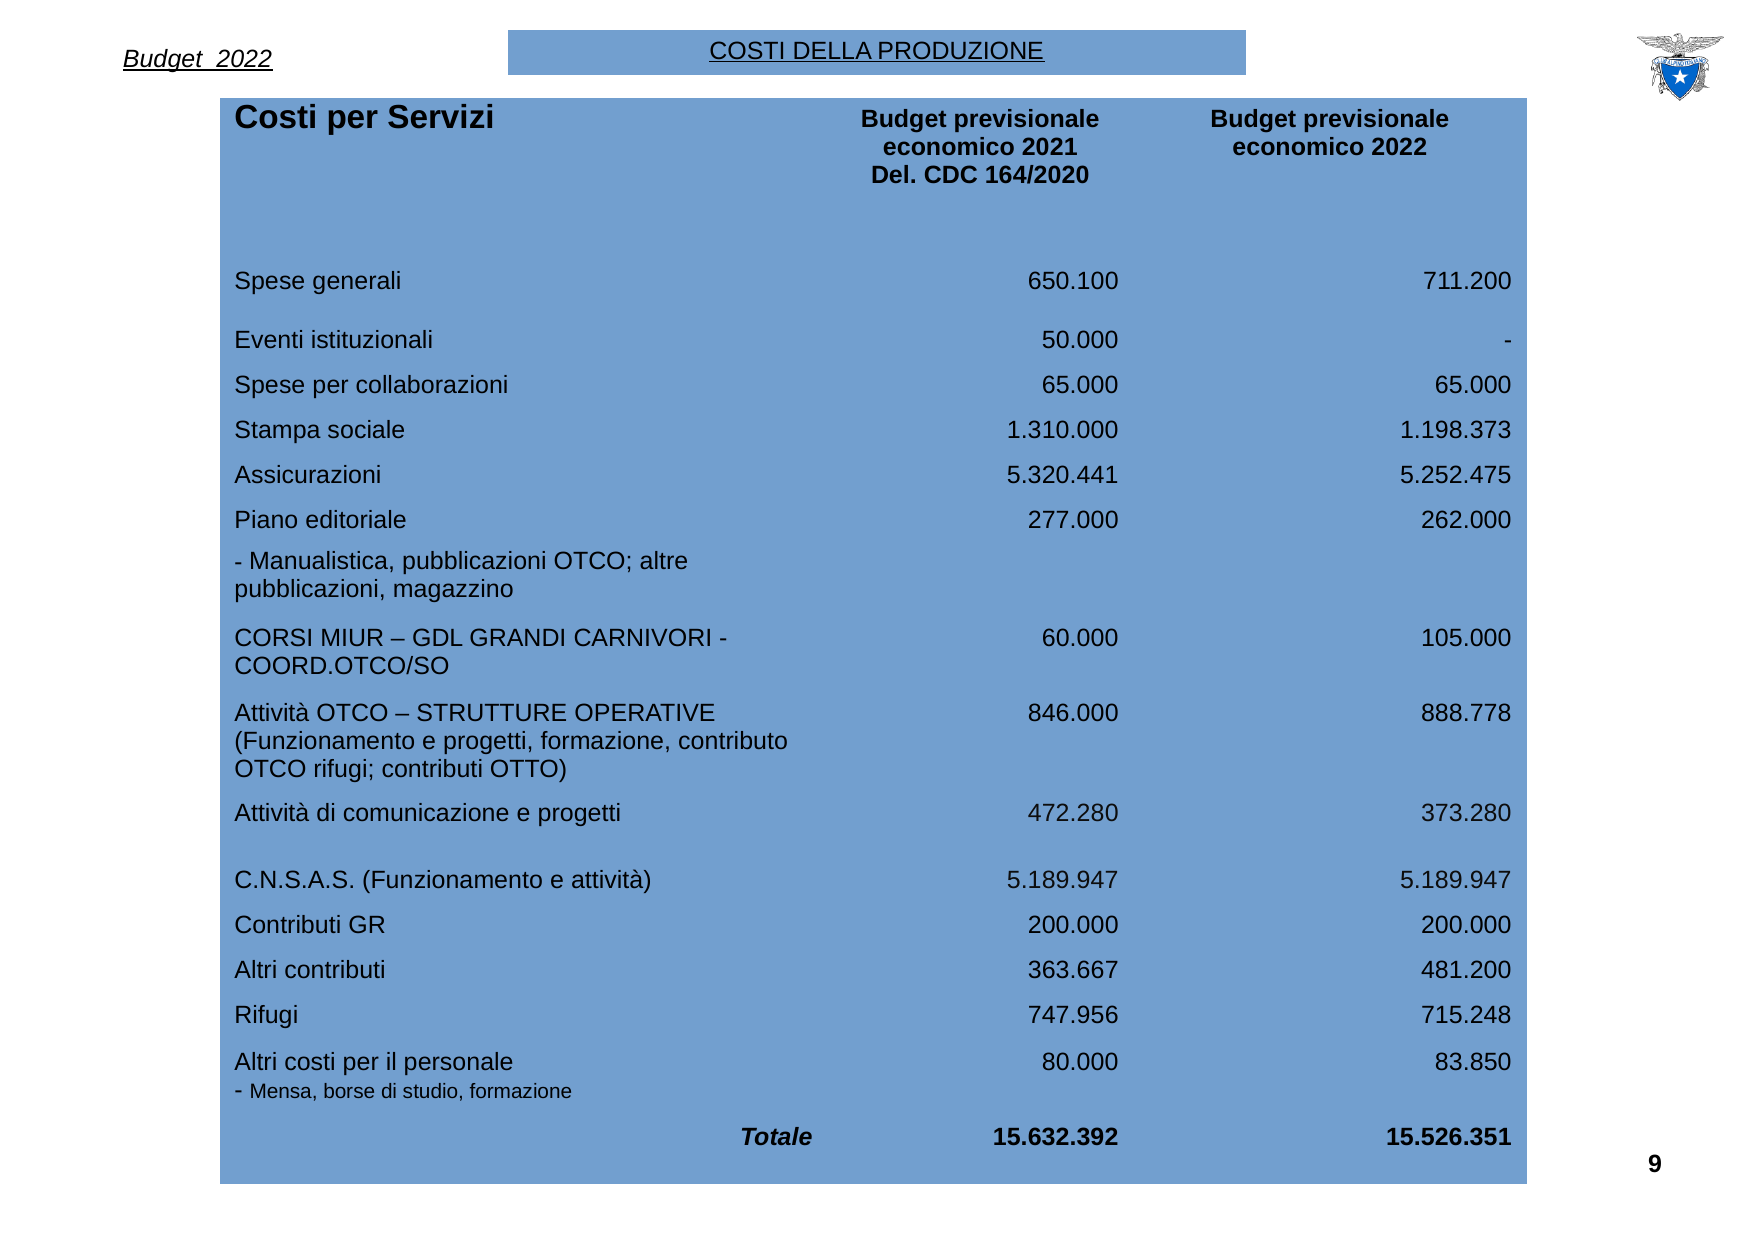

| COSTI DELLA PRODUZIONE |
| --- |
Budget 2022
| Costi per Servizi | Budget previsionale economico 2021 Del. CDC 164/2020 | Budget previsionale economico 2022 |
| --- | --- | --- |
| Spese generali | 650.100 | 711.200 |
| Eventi istituzionali | 50.000 | - |
| Spese per collaborazioni | 65.000 | 65.000 |
| Stampa sociale | 1.310.000 | 1.198.373 |
| Assicurazioni | 5.320.441 | 5.252.475 |
| Piano editoriale Manualistica, pubblicazioni OTCO; altre pubblicazioni, magazzino | 277.000 | 262.000 |
| CORSI MIUR – GDL GRANDI CARNIVORI -COORD.OTCO/SO | 60.000 | 105.000 |
| Attività OTCO – STRUTTURE OPERATIVE (Funzionamento e progetti, formazione, contributo OTCO rifugi; contributi OTTO) | 846.000 | 888.778 |
| Attività di comunicazione e progetti | 472.280 | 373.280 |
| C.N.S.A.S. (Funzionamento e attività) | 5.189.947 | 5.189.947 |
| Contributi GR | 200.000 | 200.000 |
| Altri contributi | 363.667 | 481.200 |
| Rifugi | 747.956 | 715.248 |
| Altri costi per il personale - Mensa, borse di studio, formazione | 80.000 | 83.850 |
| Totale | 15.632.392 | 15.526.351 |
9